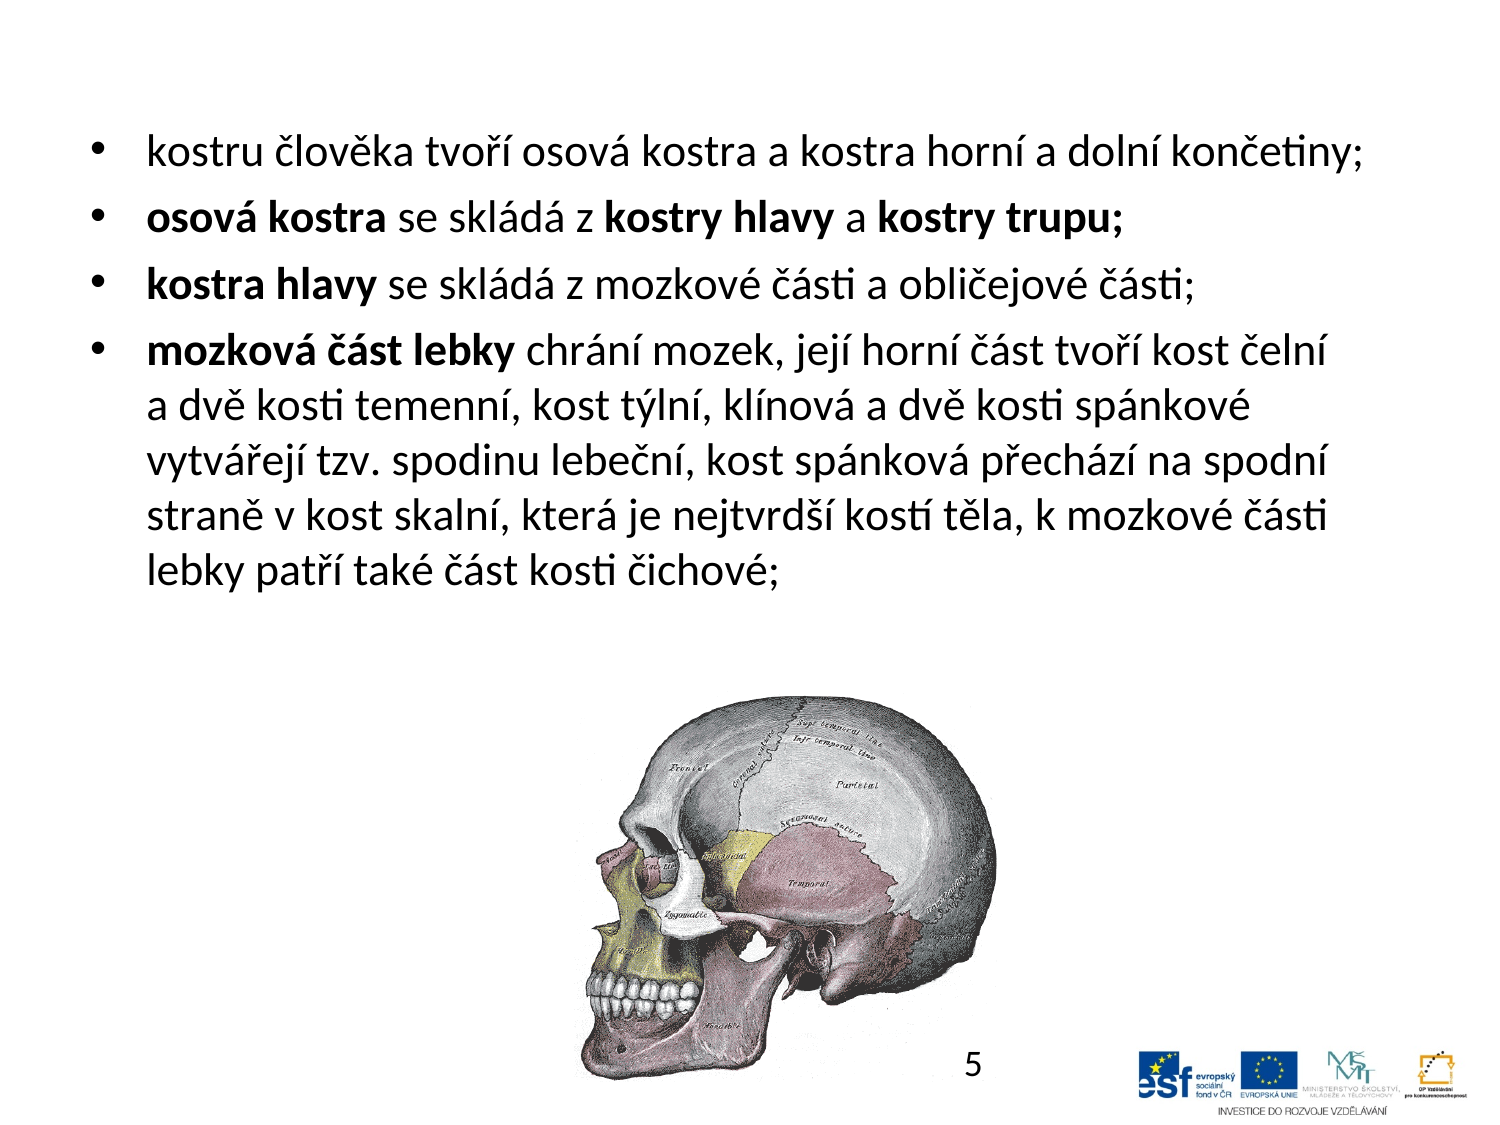

# kostru člověka tvoří osová kostra a kostra horní a dolní končetiny;
osová kostra se skládá z kostry hlavy a kostry trupu;
kostra hlavy se skládá z mozkové části a obličejové části;
mozková část lebky chrání mozek, její horní část tvoří kost čelní
a dvě kosti temenní, kost týlní, klínová a dvě kosti spánkové vytvářejí tzv. spodinu lebeční, kost spánková přechází na spodní straně v kost skalní, která je nejtvrdší kostí těla, k mozkové části lebky patří také část kosti čichové;
5